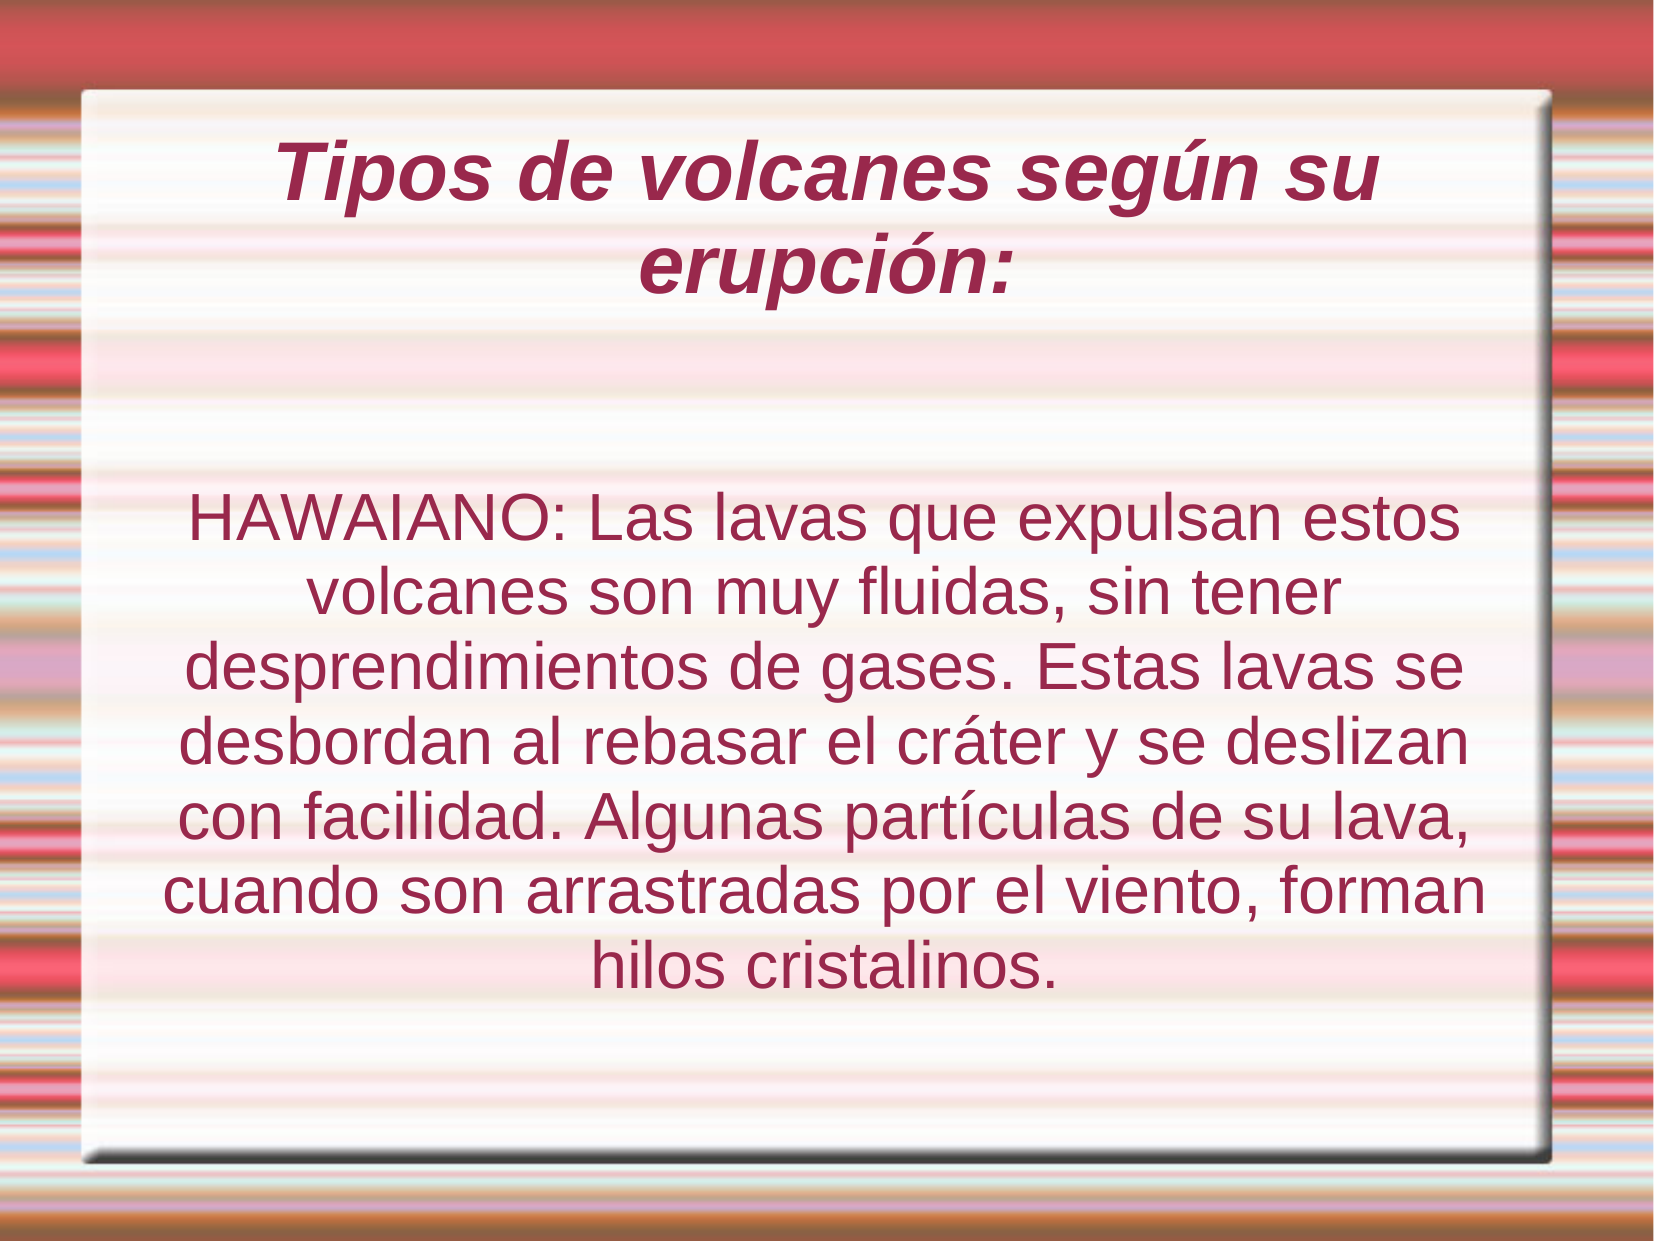

# Tipos de volcanes según su erupción:
HAWAIANO: Las lavas que expulsan estos volcanes son muy fluidas, sin tener desprendimientos de gases. Estas lavas se desbordan al rebasar el cráter y se deslizan con facilidad. Algunas partículas de su lava, cuando son arrastradas por el viento, forman hilos cristalinos.